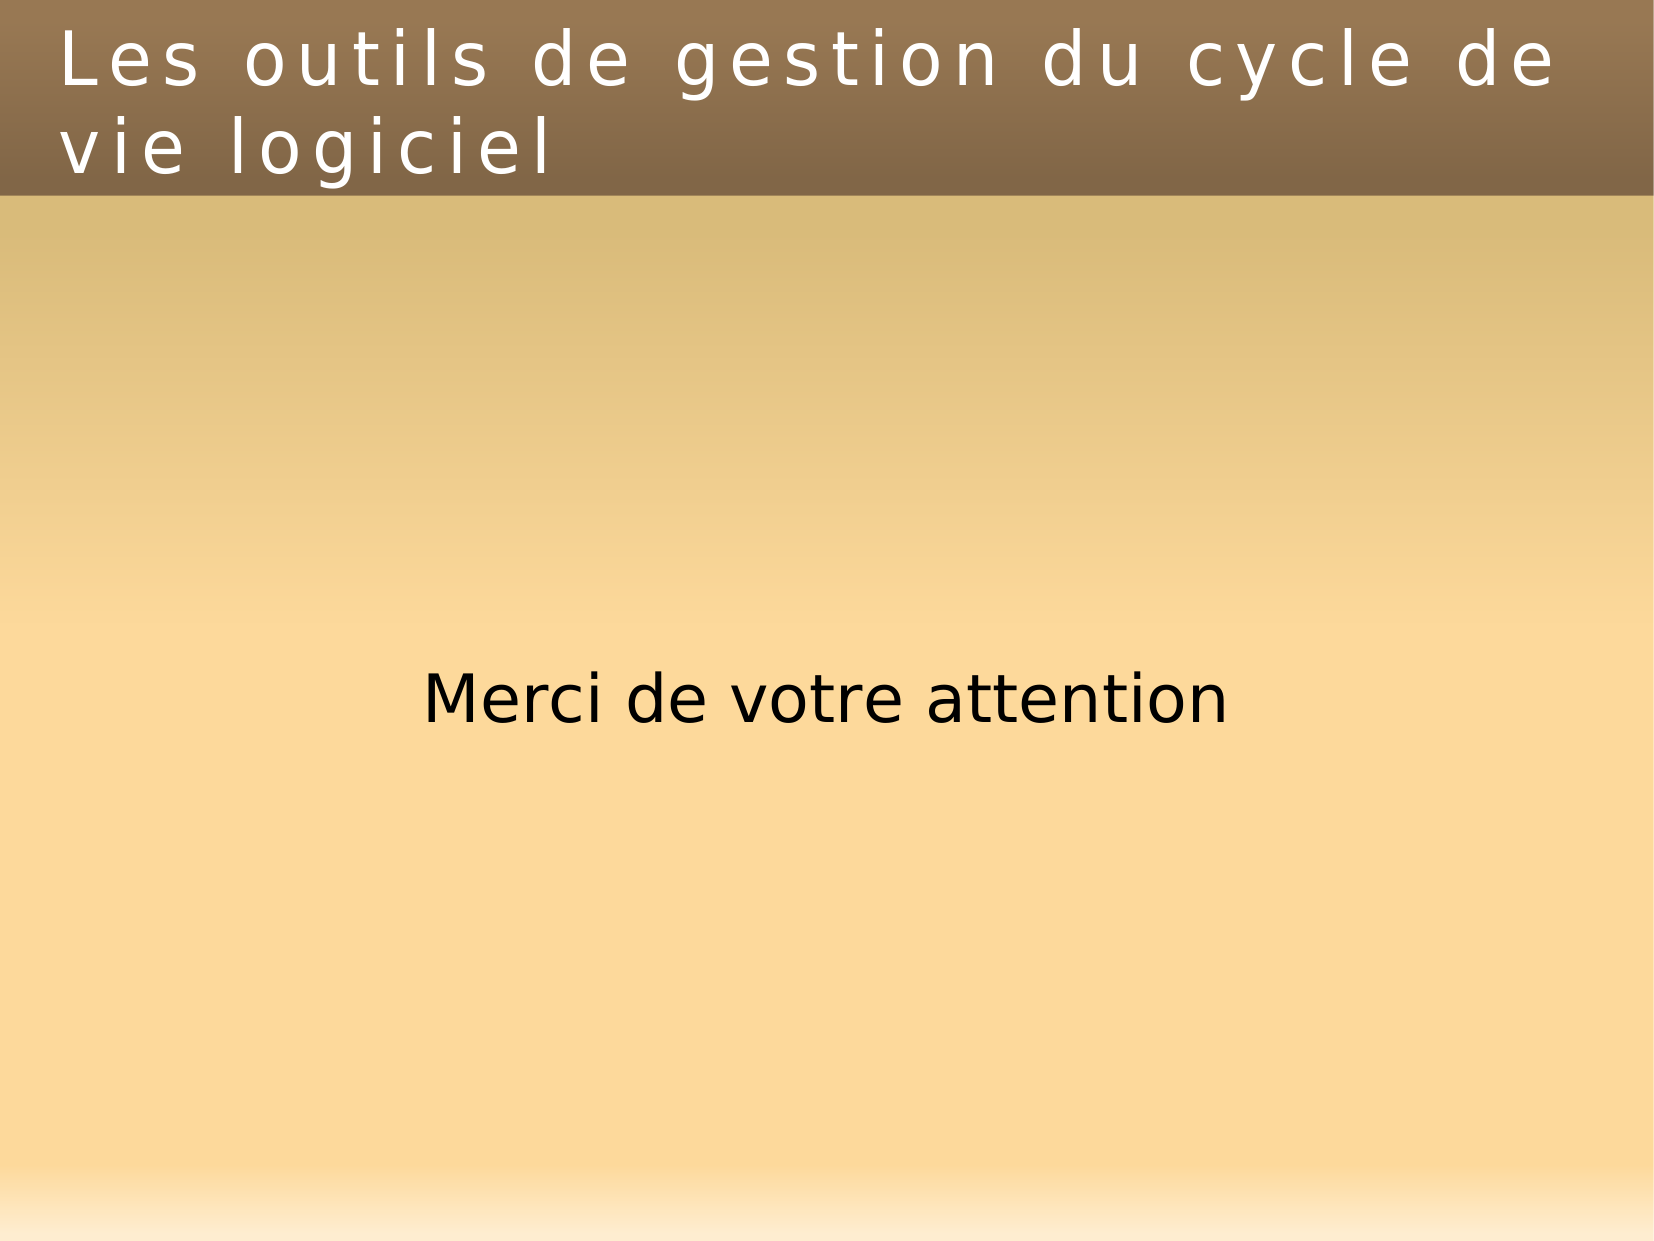

# Les outils de gestion du cycle de vie logiciel
Merci de votre attention